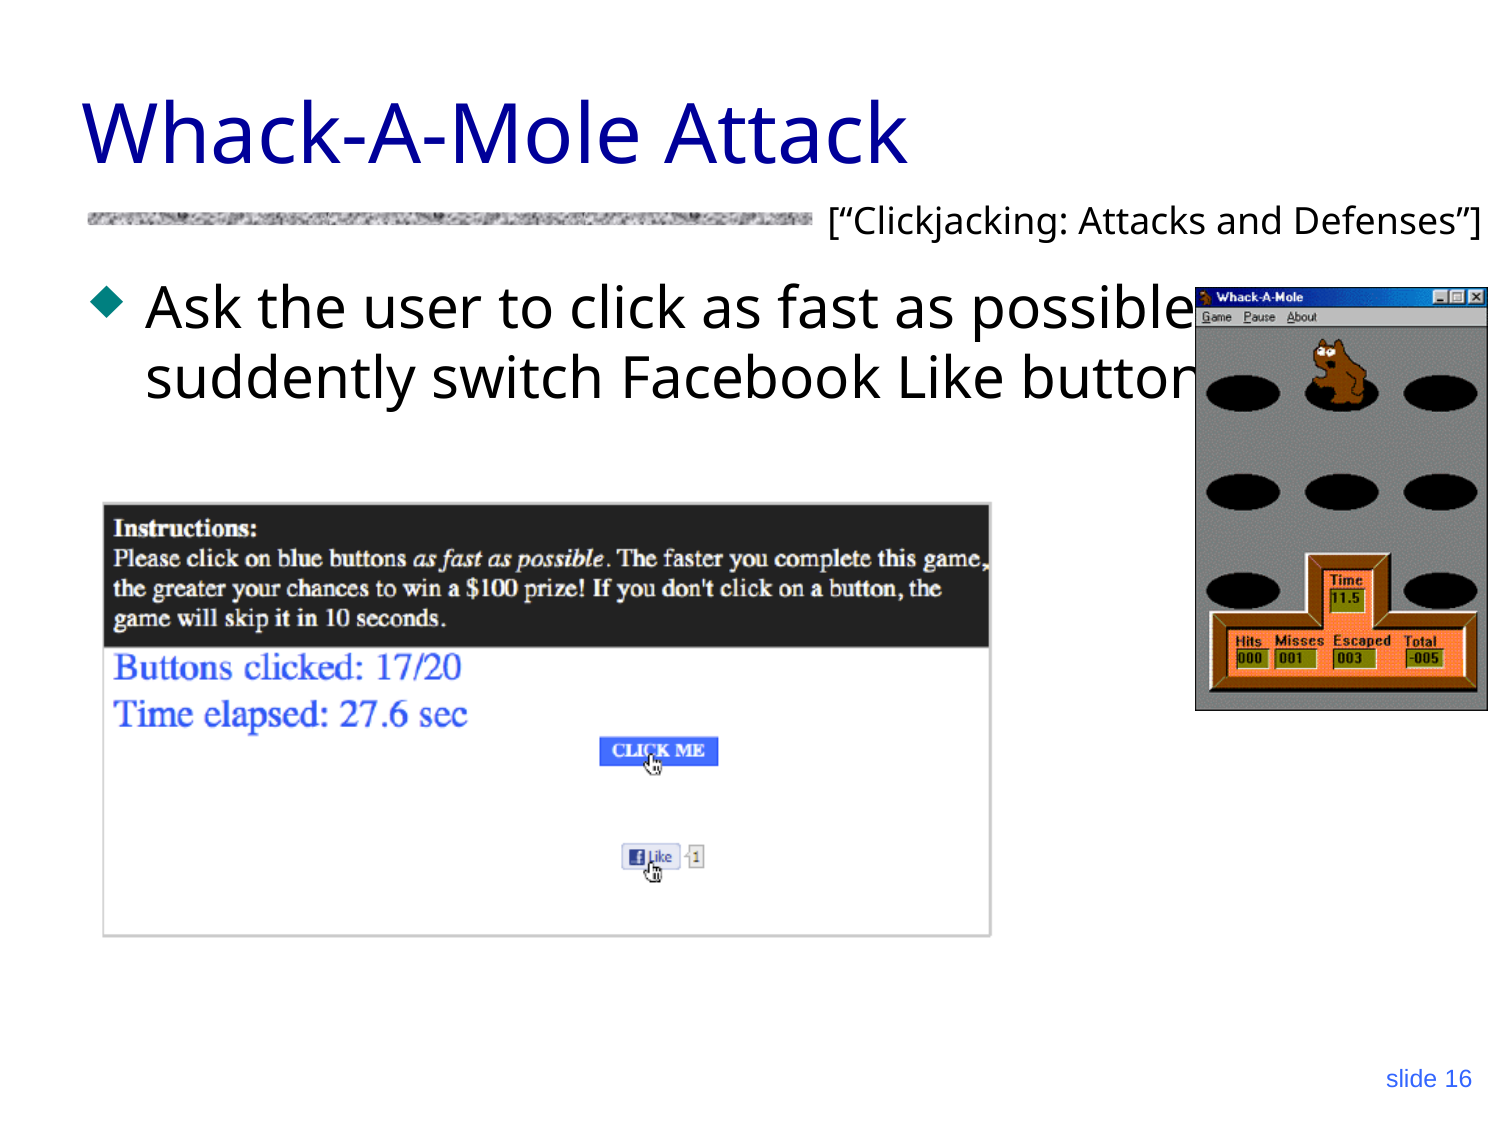

Whack-A-Mole Attack
[“Clickjacking: Attacks and Defenses”]
Ask the user to click as fast as possible,
suddently switch Facebook Like button
slide